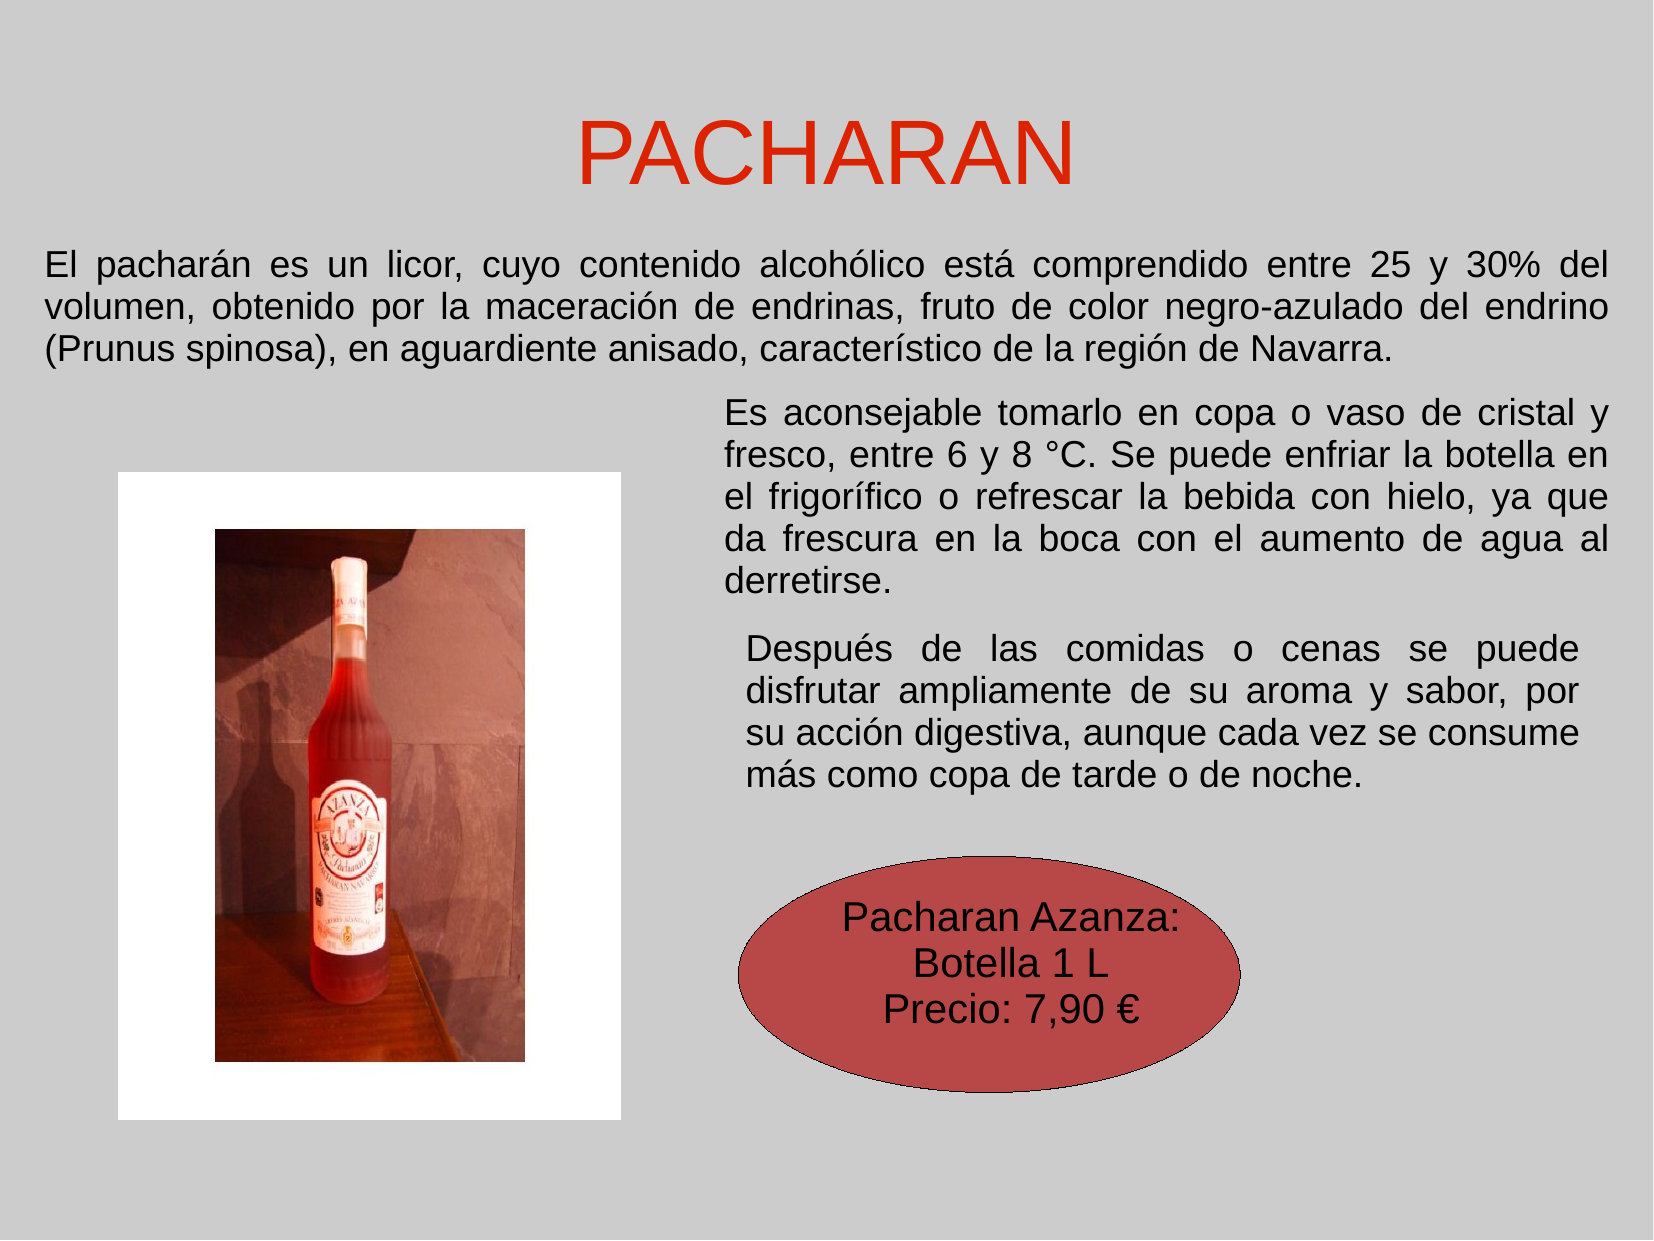

# PACHARAN
El pacharán es un licor, cuyo contenido alcohólico está comprendido entre 25 y 30% del volumen, obtenido por la maceración de endrinas, fruto de color negro-azulado del endrino (Prunus spinosa), en aguardiente anisado, característico de la región de Navarra.
Es aconsejable tomarlo en copa o vaso de cristal y fresco, entre 6 y 8 °C. Se puede enfriar la botella en el frigorífico o refrescar la bebida con hielo, ya que da frescura en la boca con el aumento de agua al derretirse.
Después de las comidas o cenas se puede disfrutar ampliamente de su aroma y sabor, por su acción digestiva, aunque cada vez se consume más como copa de tarde o de noche.
Pacharan Azanza:
Botella 1 L
Precio: 7,90 €